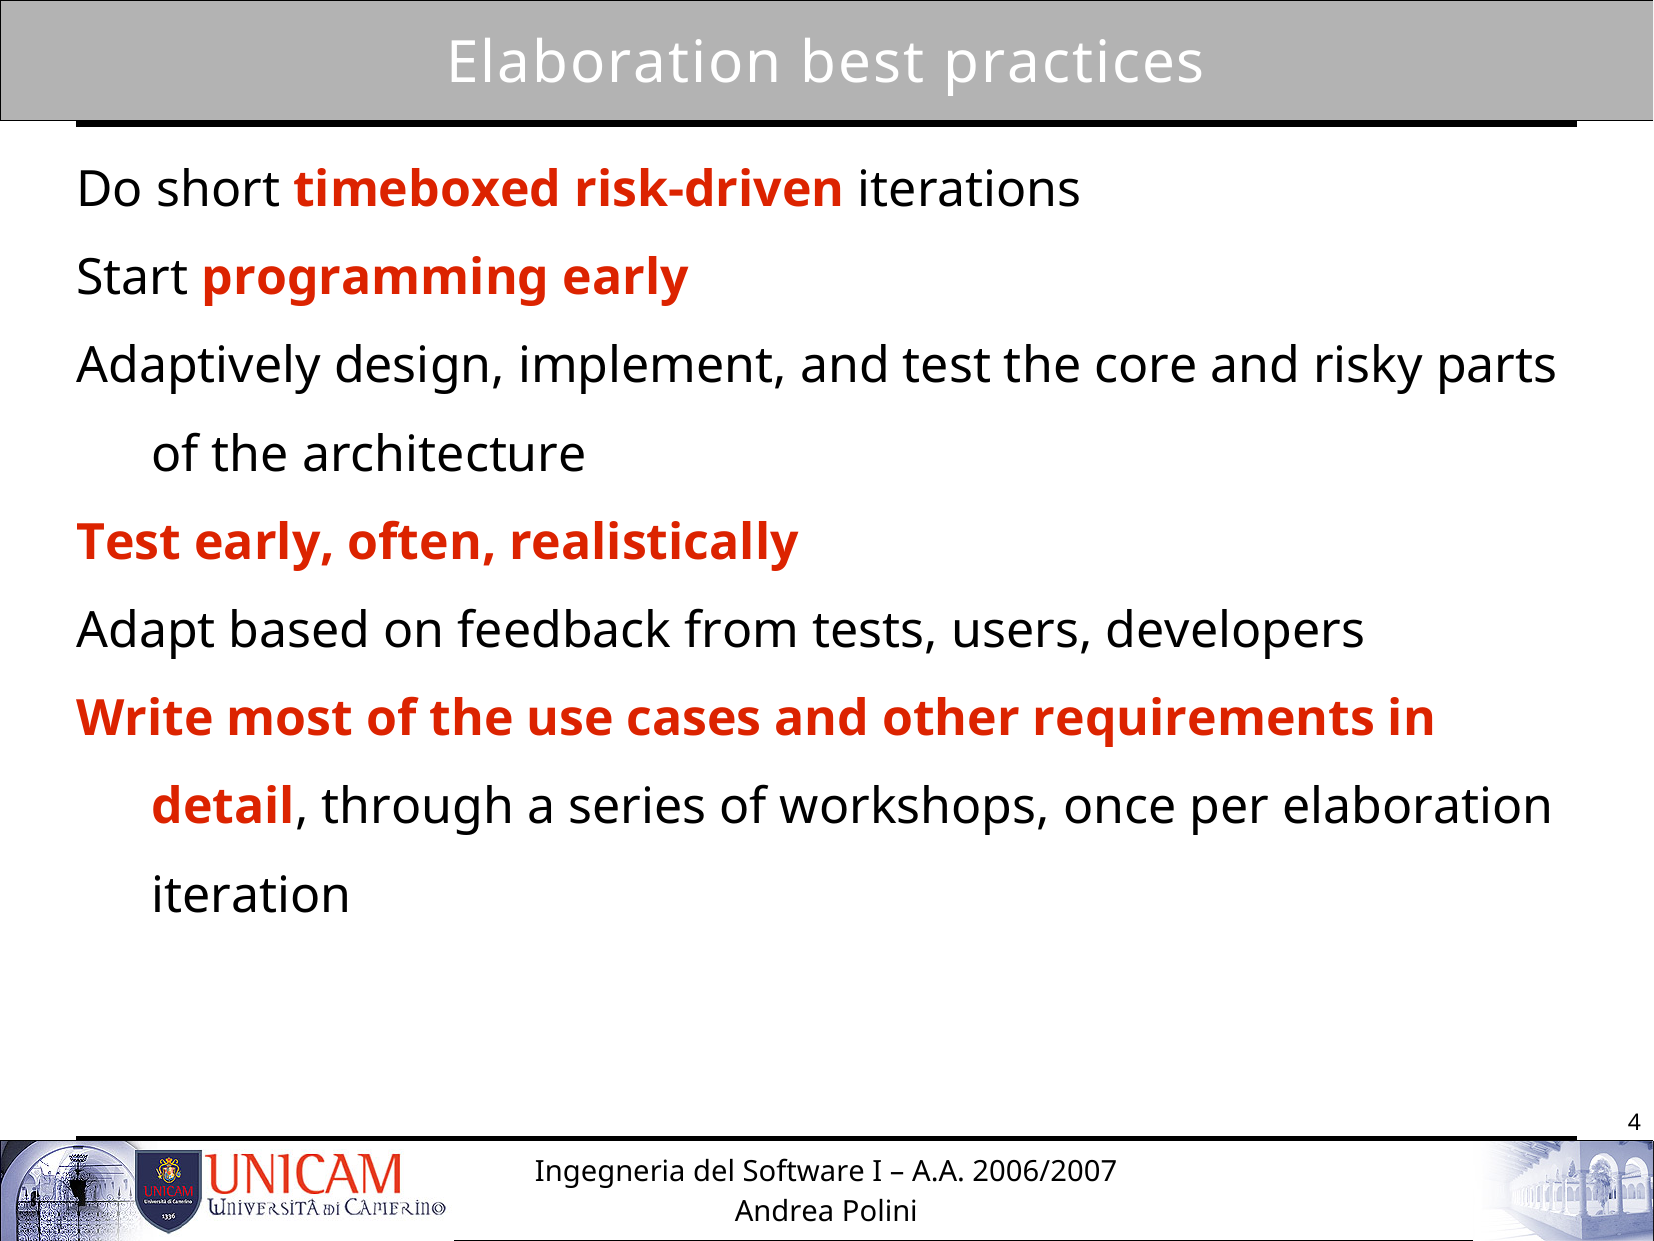

# Elaboration best practices
Do short timeboxed risk-driven iterations
Start programming early
Adaptively design, implement, and test the core and risky parts of the architecture
Test early, often, realistically
Adapt based on feedback from tests, users, developers
Write most of the use cases and other requirements in detail, through a series of workshops, once per elaboration iteration
4